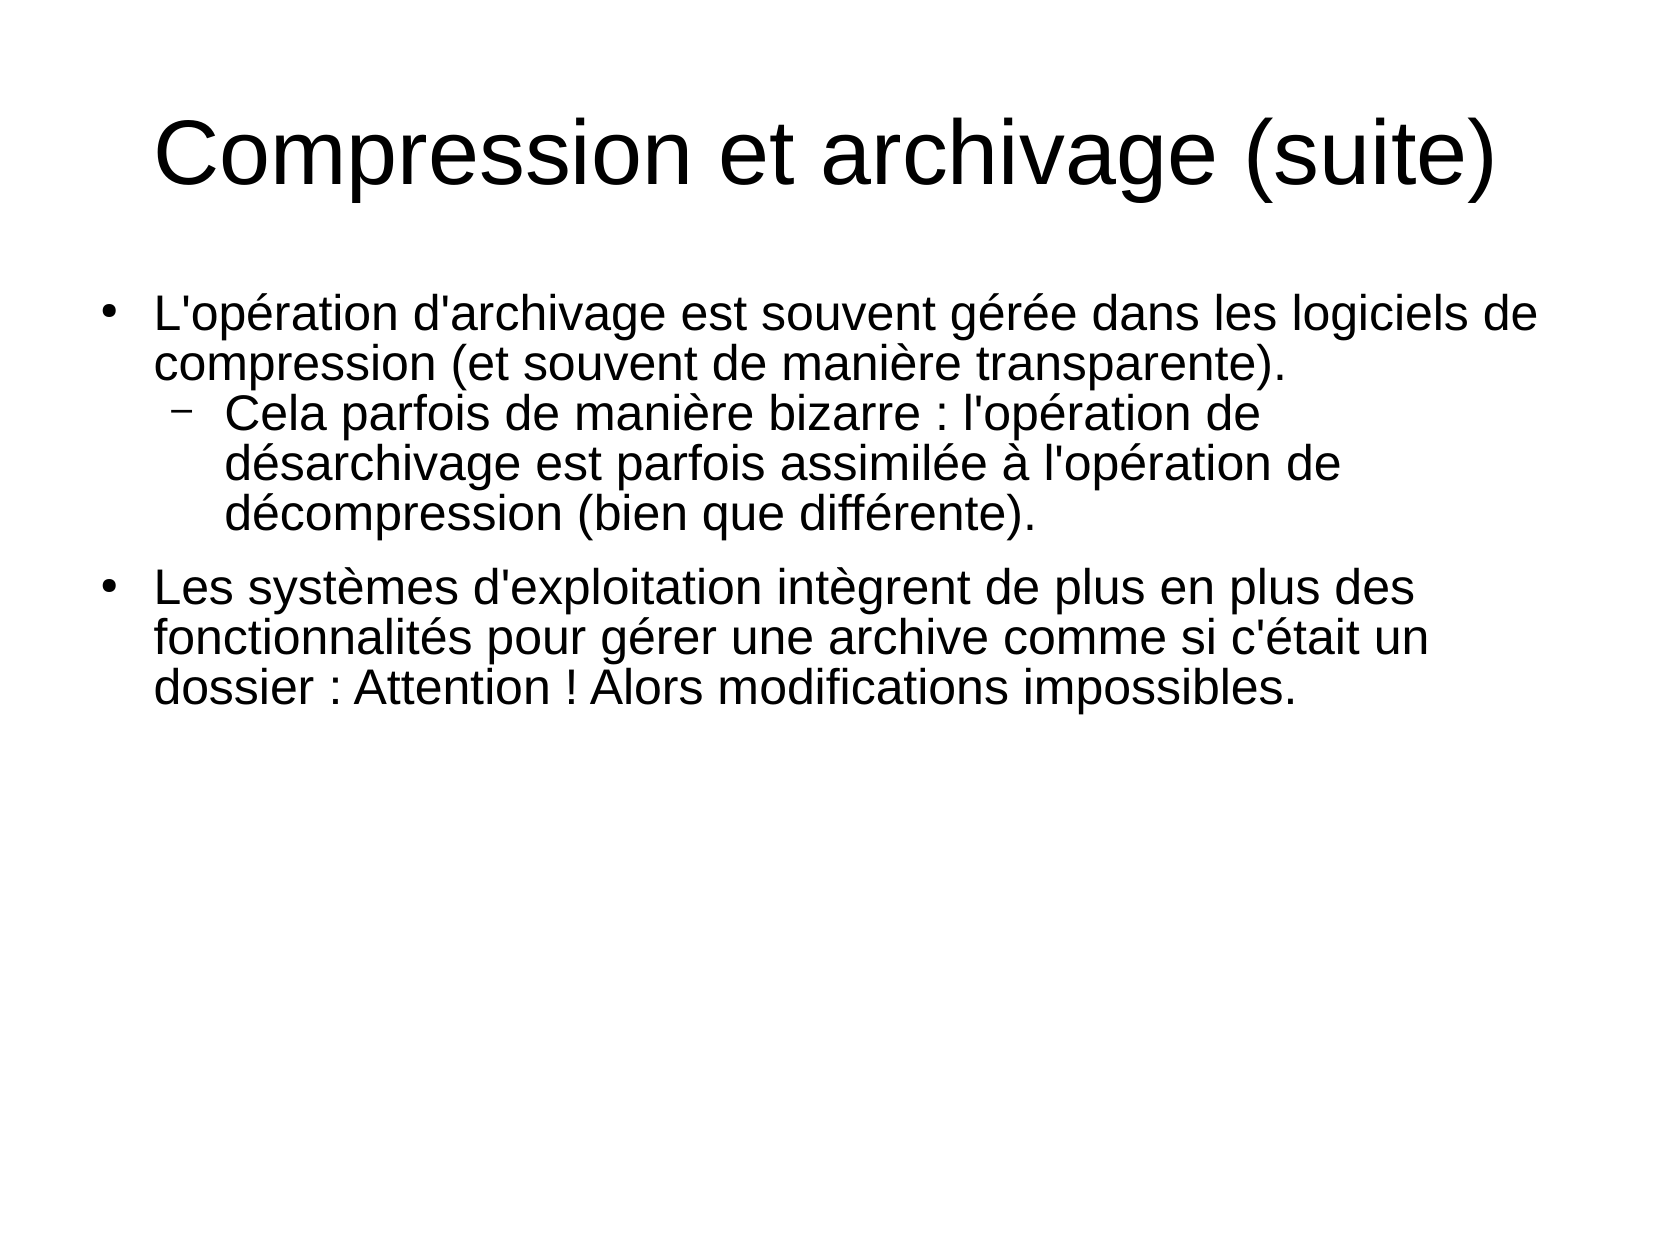

# Compression et archivage (suite)
L'opération d'archivage est souvent gérée dans les logiciels de compression (et souvent de manière transparente).
Cela parfois de manière bizarre : l'opération de désarchivage est parfois assimilée à l'opération de décompression (bien que différente).
Les systèmes d'exploitation intègrent de plus en plus des fonctionnalités pour gérer une archive comme si c'était un dossier : Attention ! Alors modifications impossibles.